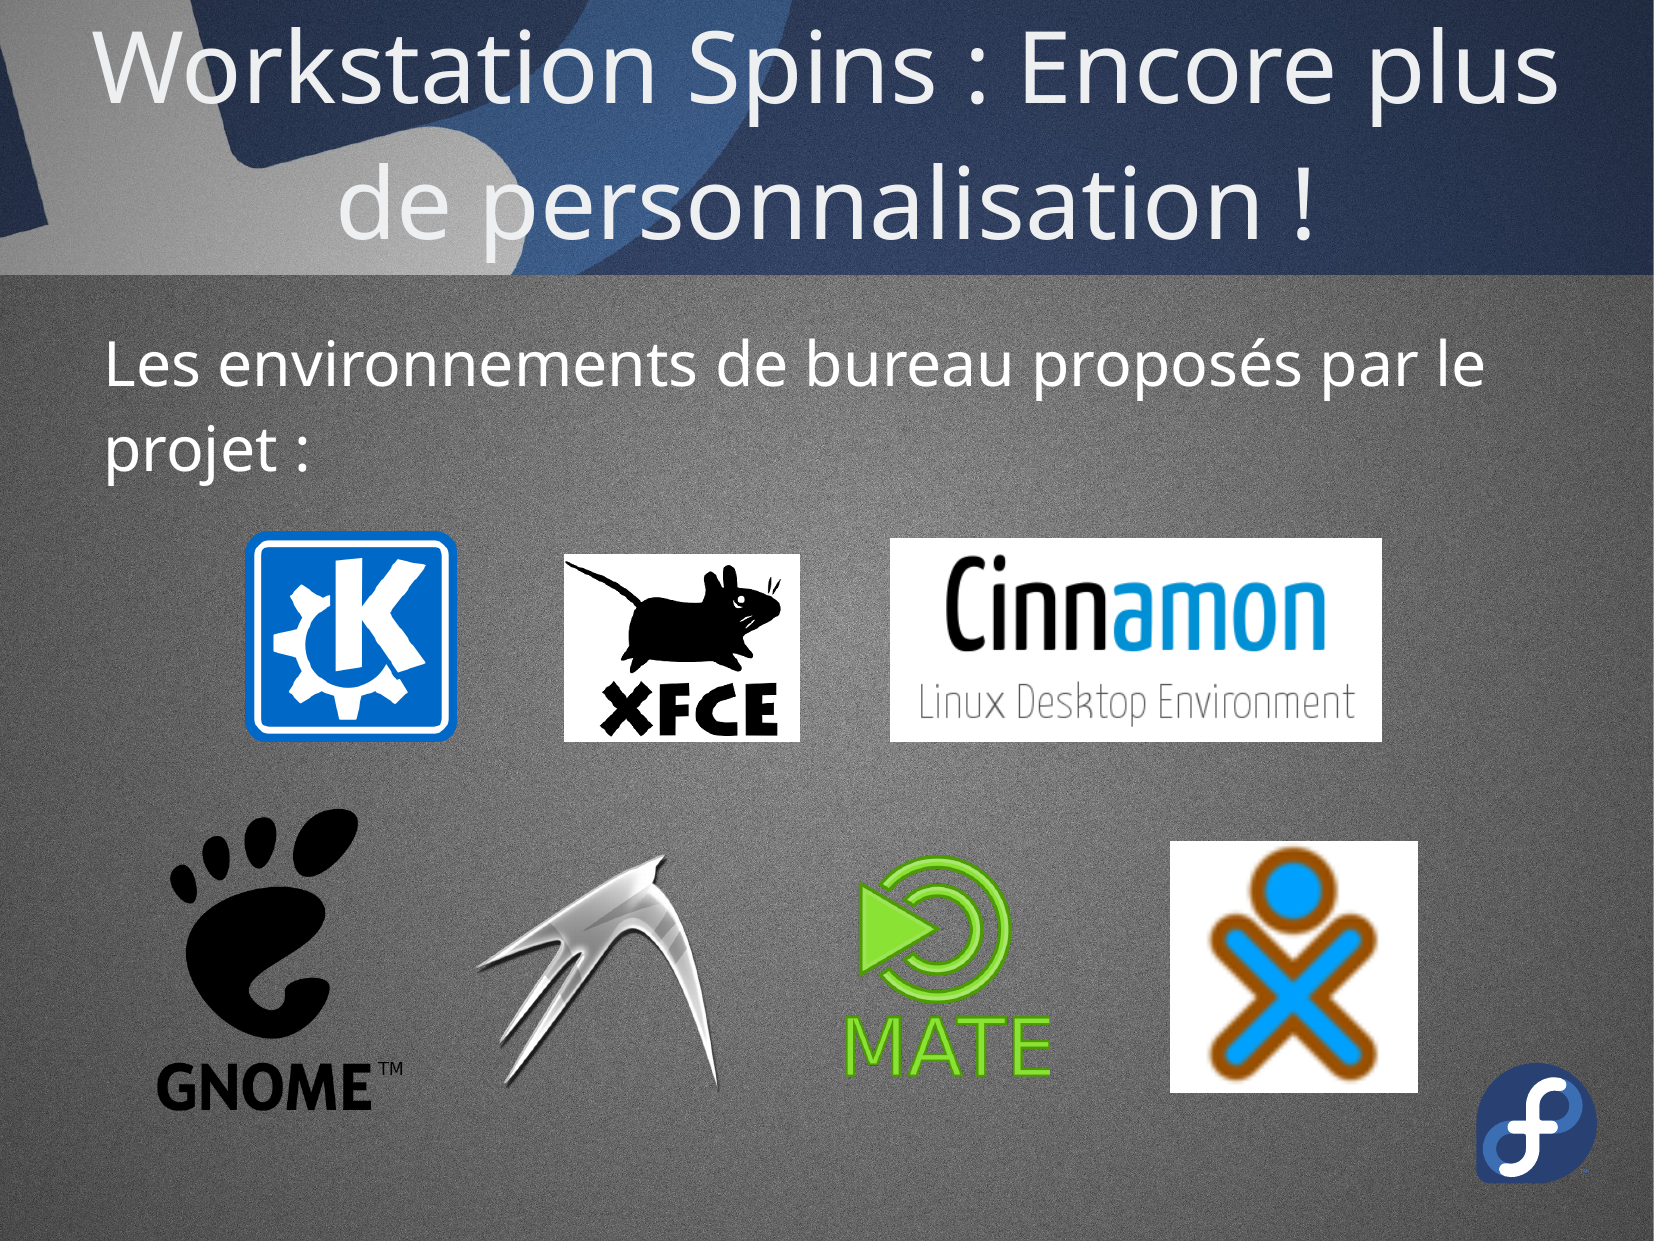

# Workstation Spins : Encore plus de personnalisation !
Les environnements de bureau proposés par le projet :